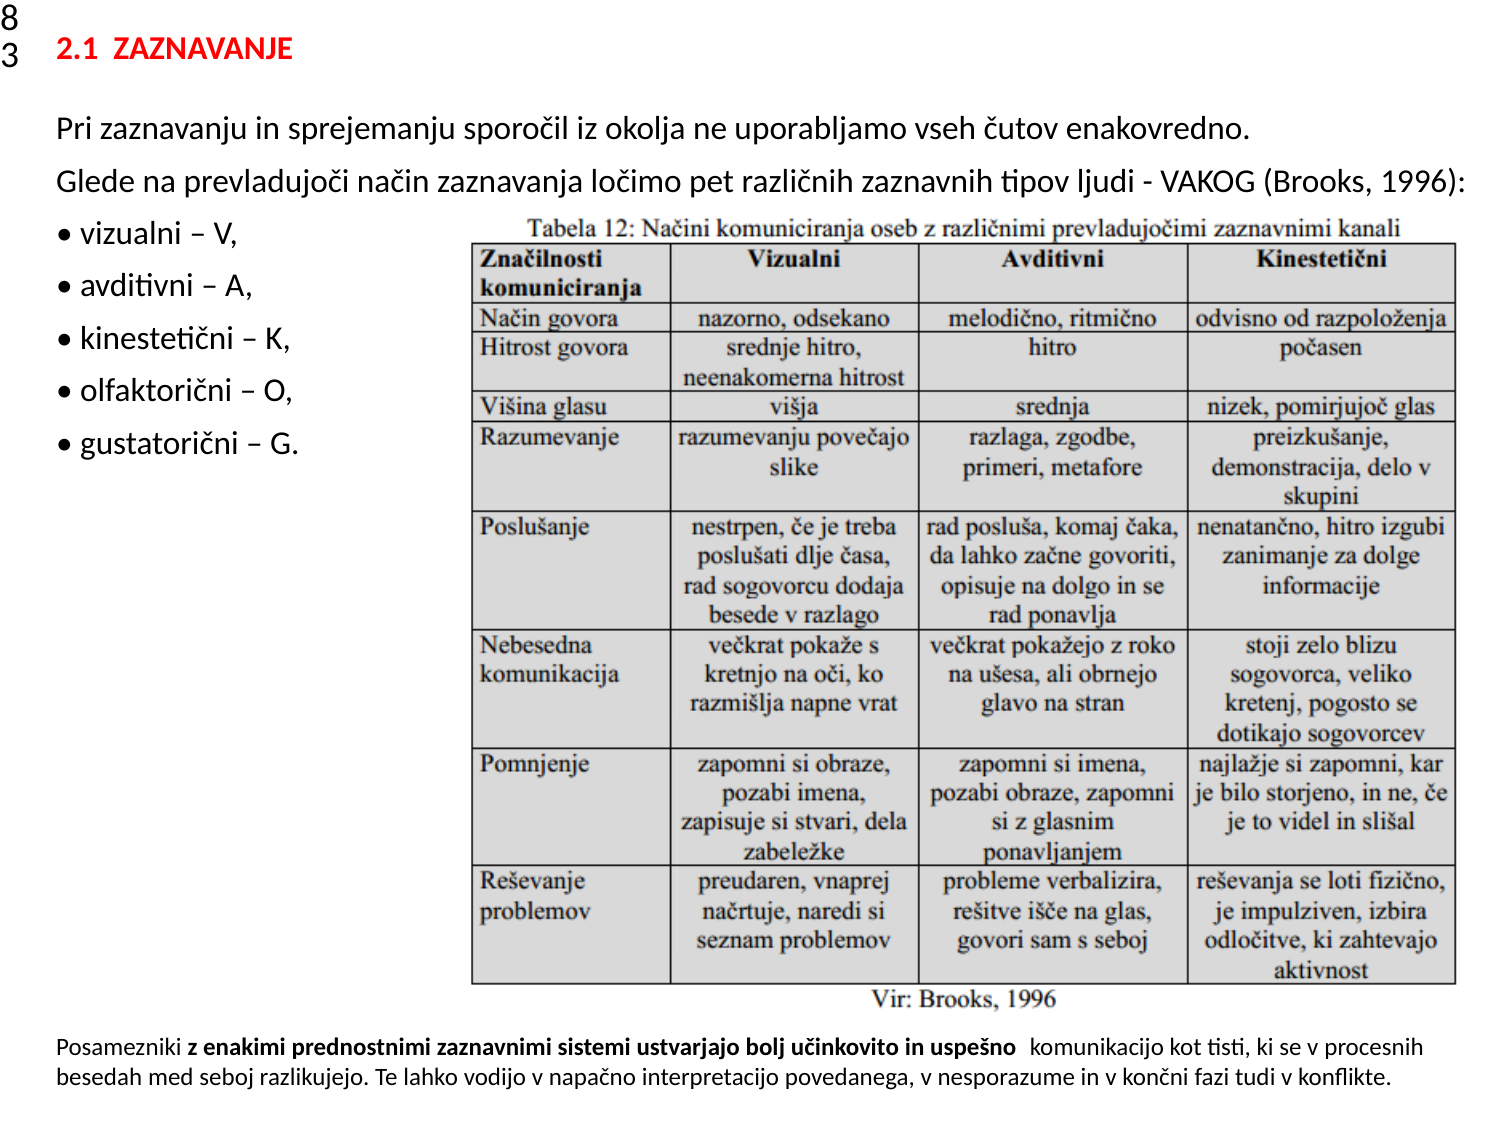

2.1 ZAZNAVANJE
Pri zaznavanju in sprejemanju sporočil iz okolja ne uporabljamo vseh čutov enakovredno.
Glede na prevladujoči način zaznavanja ločimo pet različnih zaznavnih tipov ljudi - VAKOG (Brooks, 1996):
• vizualni – V,
• avditivni – A,
• kinestetični – K,
• olfaktorični – O,
• gustatorični – G.
Posamezniki z enakimi prednostnimi zaznavnimi sistemi ustvarjajo bolj učinkovito in uspešno komunikacijo kot tisti, ki se v procesnih besedah med seboj razlikujejo. Te lahko vodijo v napačno interpretacijo povedanega, v nesporazume in v končni fazi tudi v konflikte.